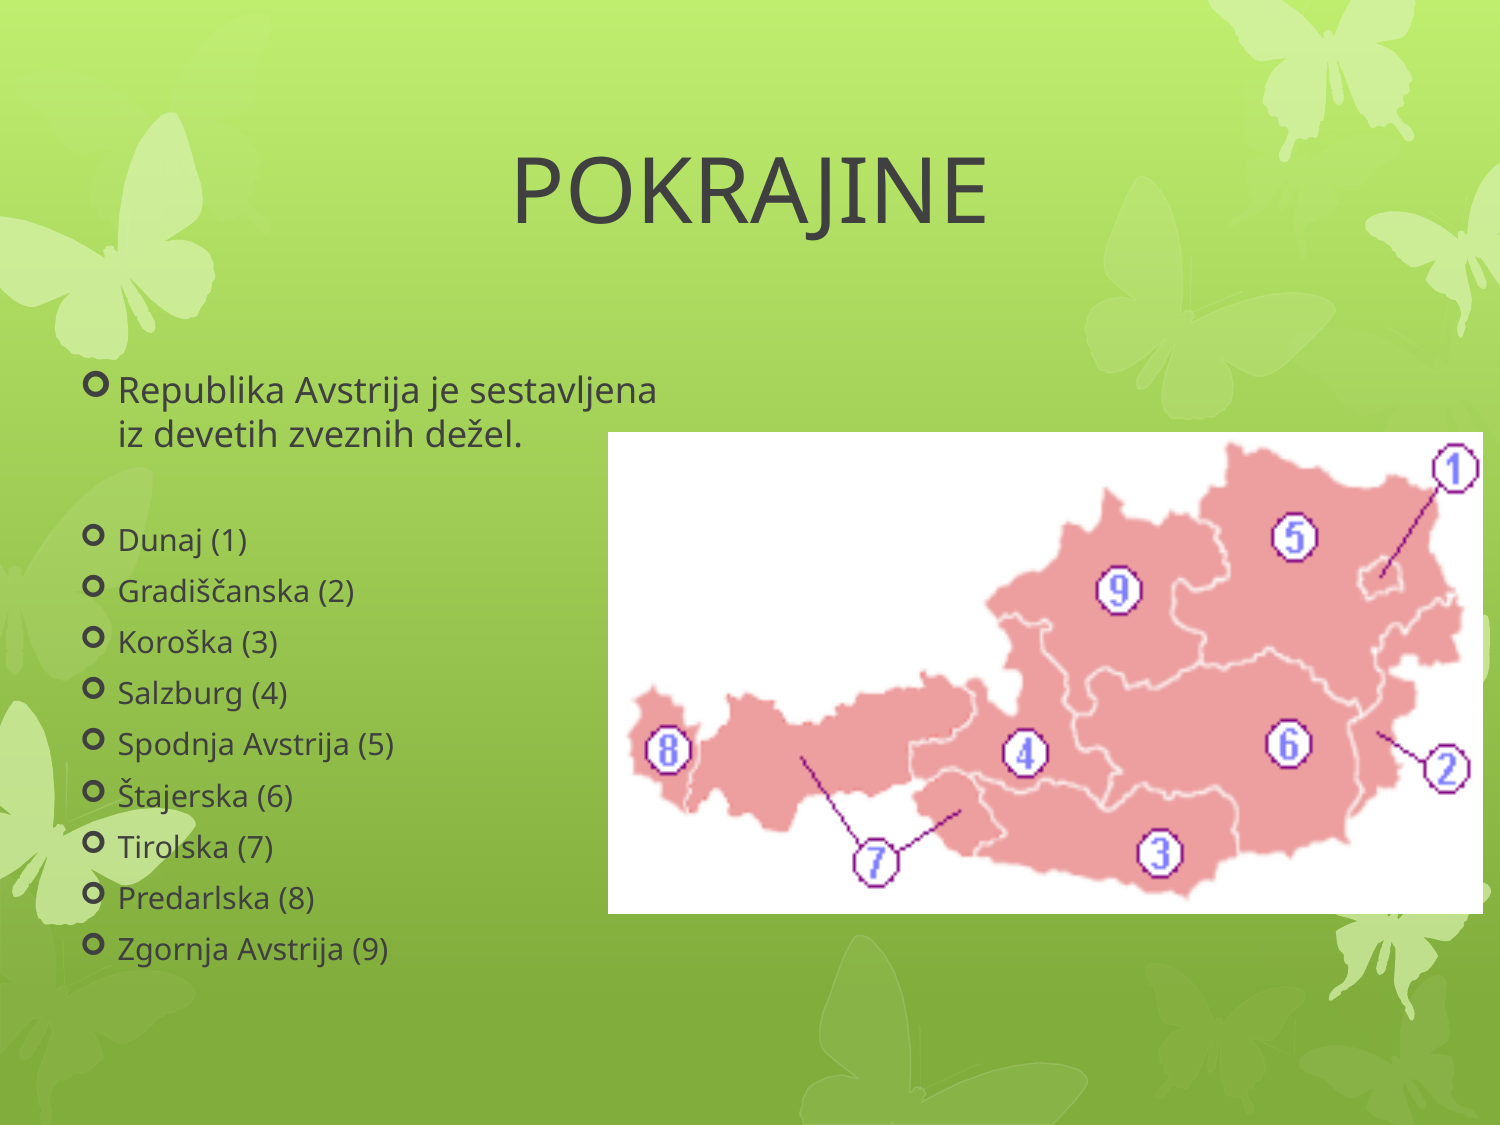

# POKRAJINE
Republika Avstrija je sestavljena iz devetih zveznih dežel.
Dunaj (1)
Gradiščanska (2)
Koroška (3)
Salzburg (4)
Spodnja Avstrija (5)
Štajerska (6)
Tirolska (7)
Predarlska (8)
Zgornja Avstrija (9)